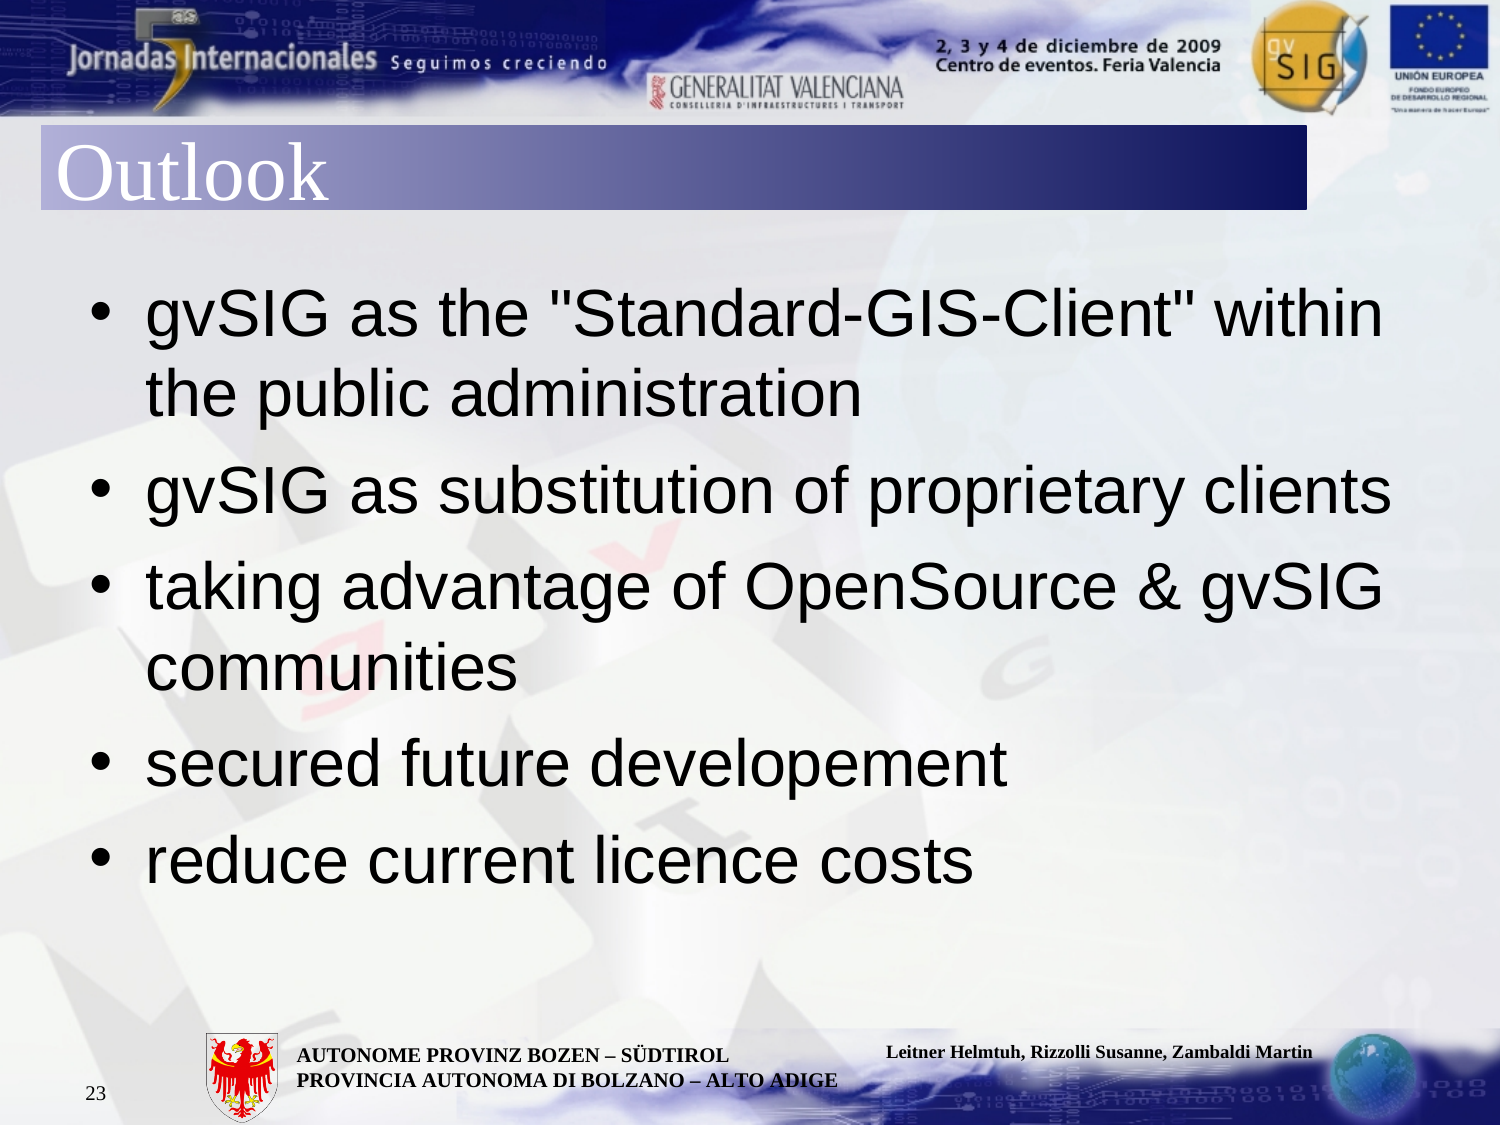

Outlook
# gvSIG as the "Standard-GIS-Client" within the public administration
gvSIG as substitution of proprietary clients
taking advantage of OpenSource & gvSIG communities
secured future developement
reduce current licence costs